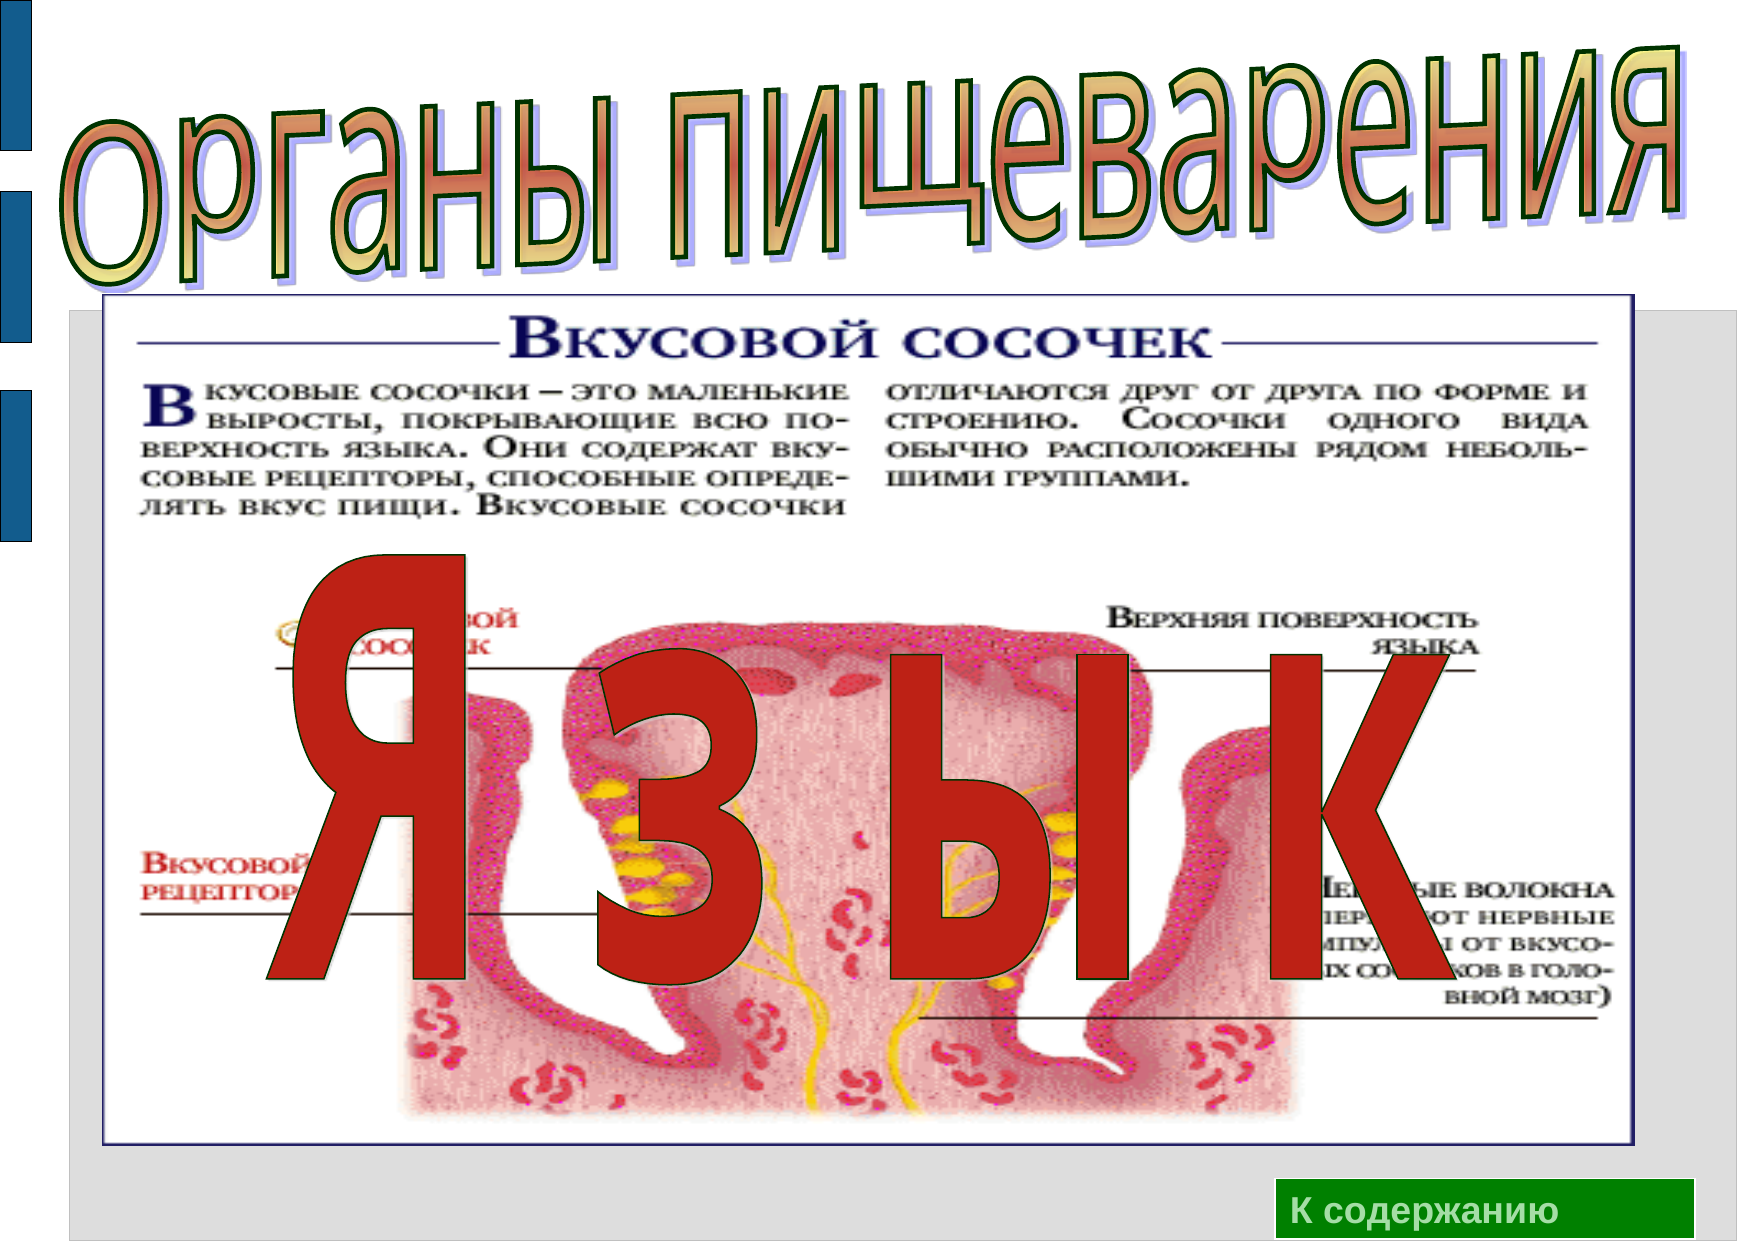

Органы пищеварения
Я з ы к
К содержанию